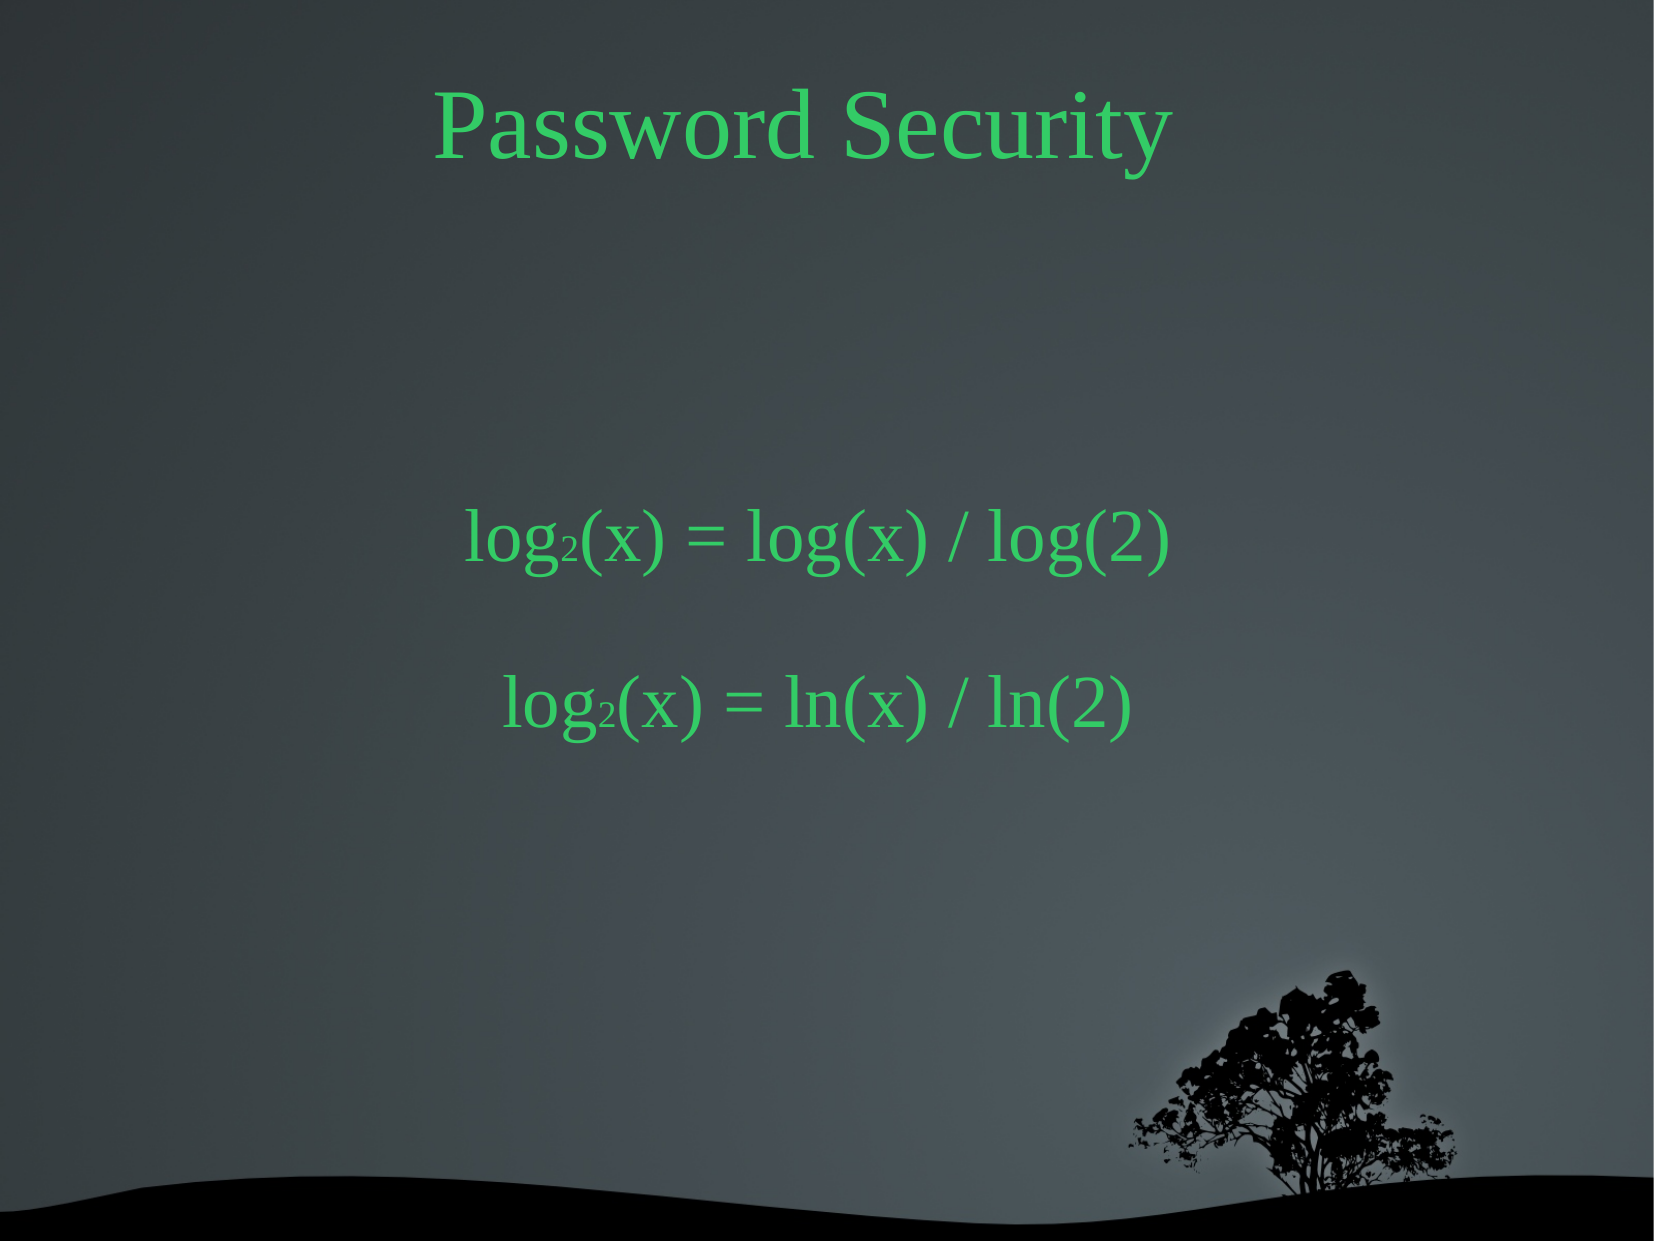

Password Security
log2(x) = log(x) / log(2)
 log2(x) = ln(x) / ln(2)